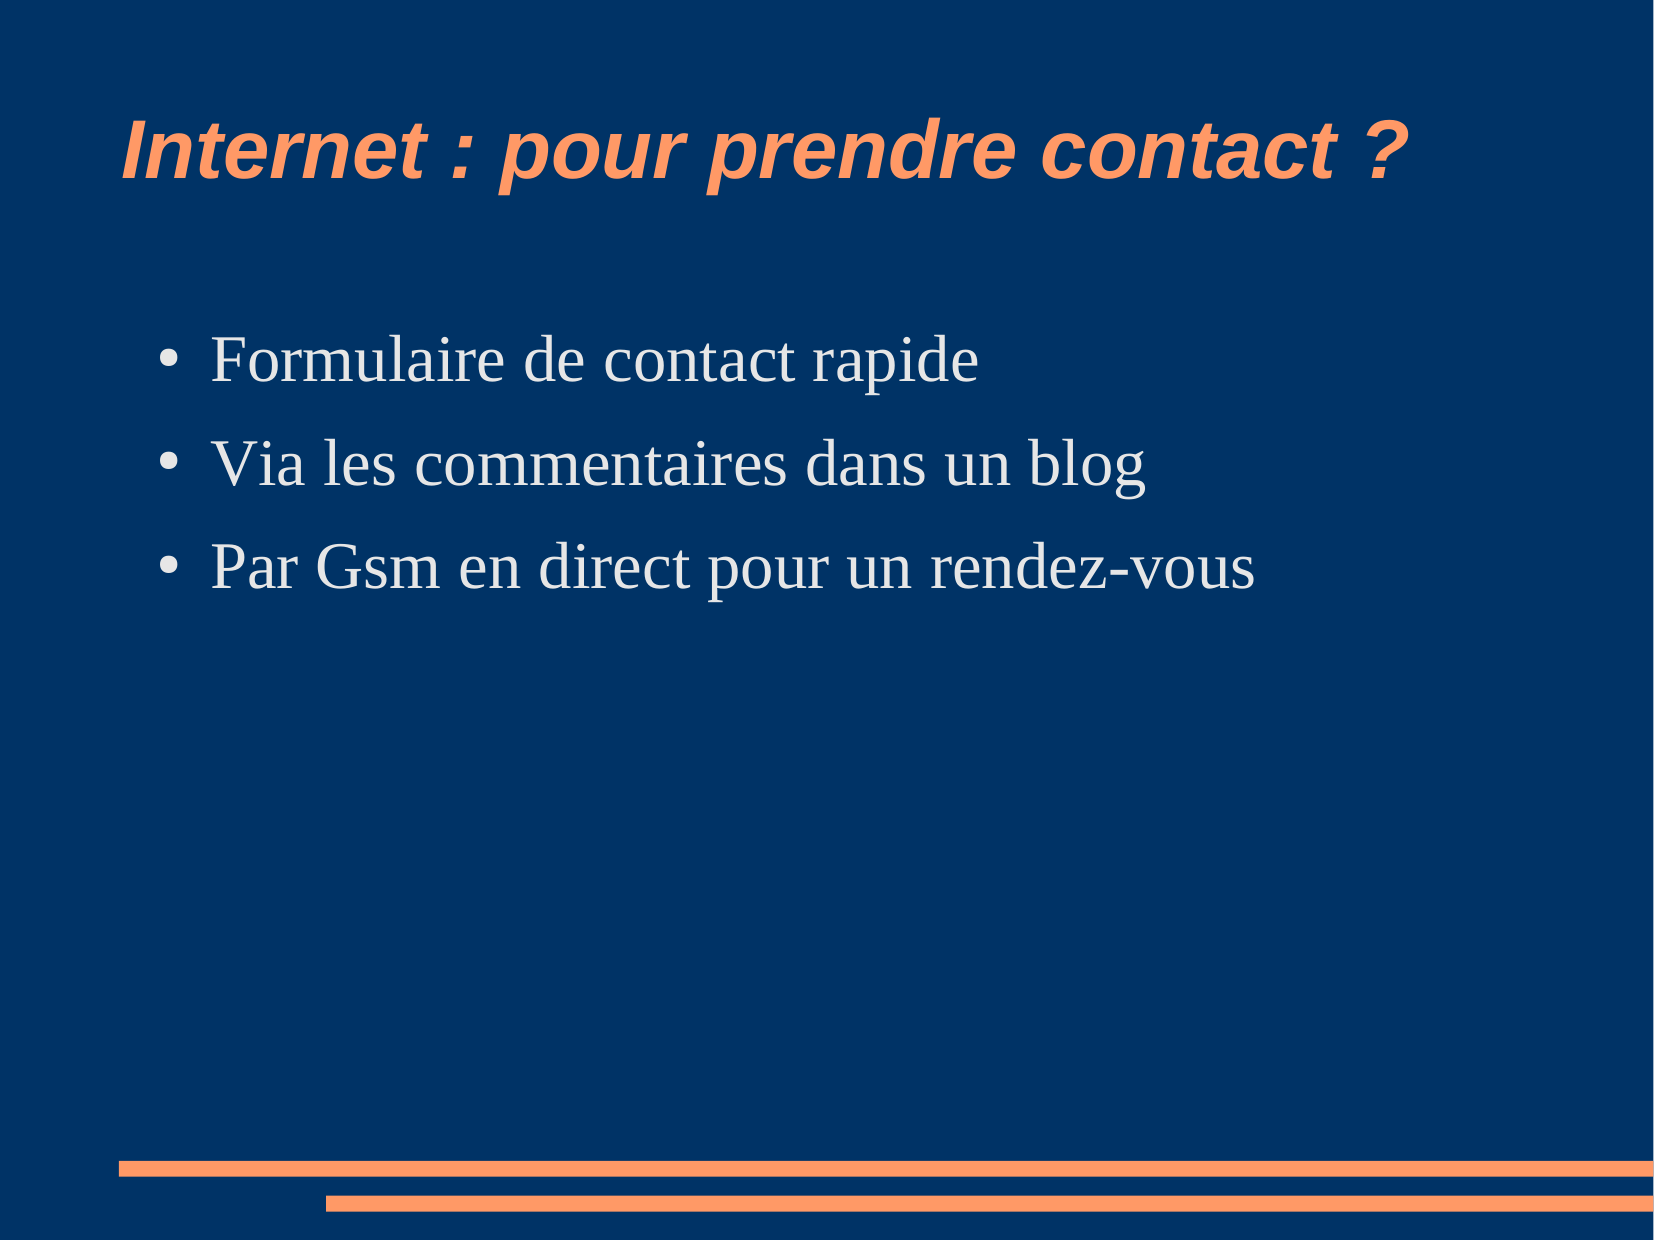

# Internet : pour prendre contact ?
Formulaire de contact rapide
Via les commentaires dans un blog
Par Gsm en direct pour un rendez-vous